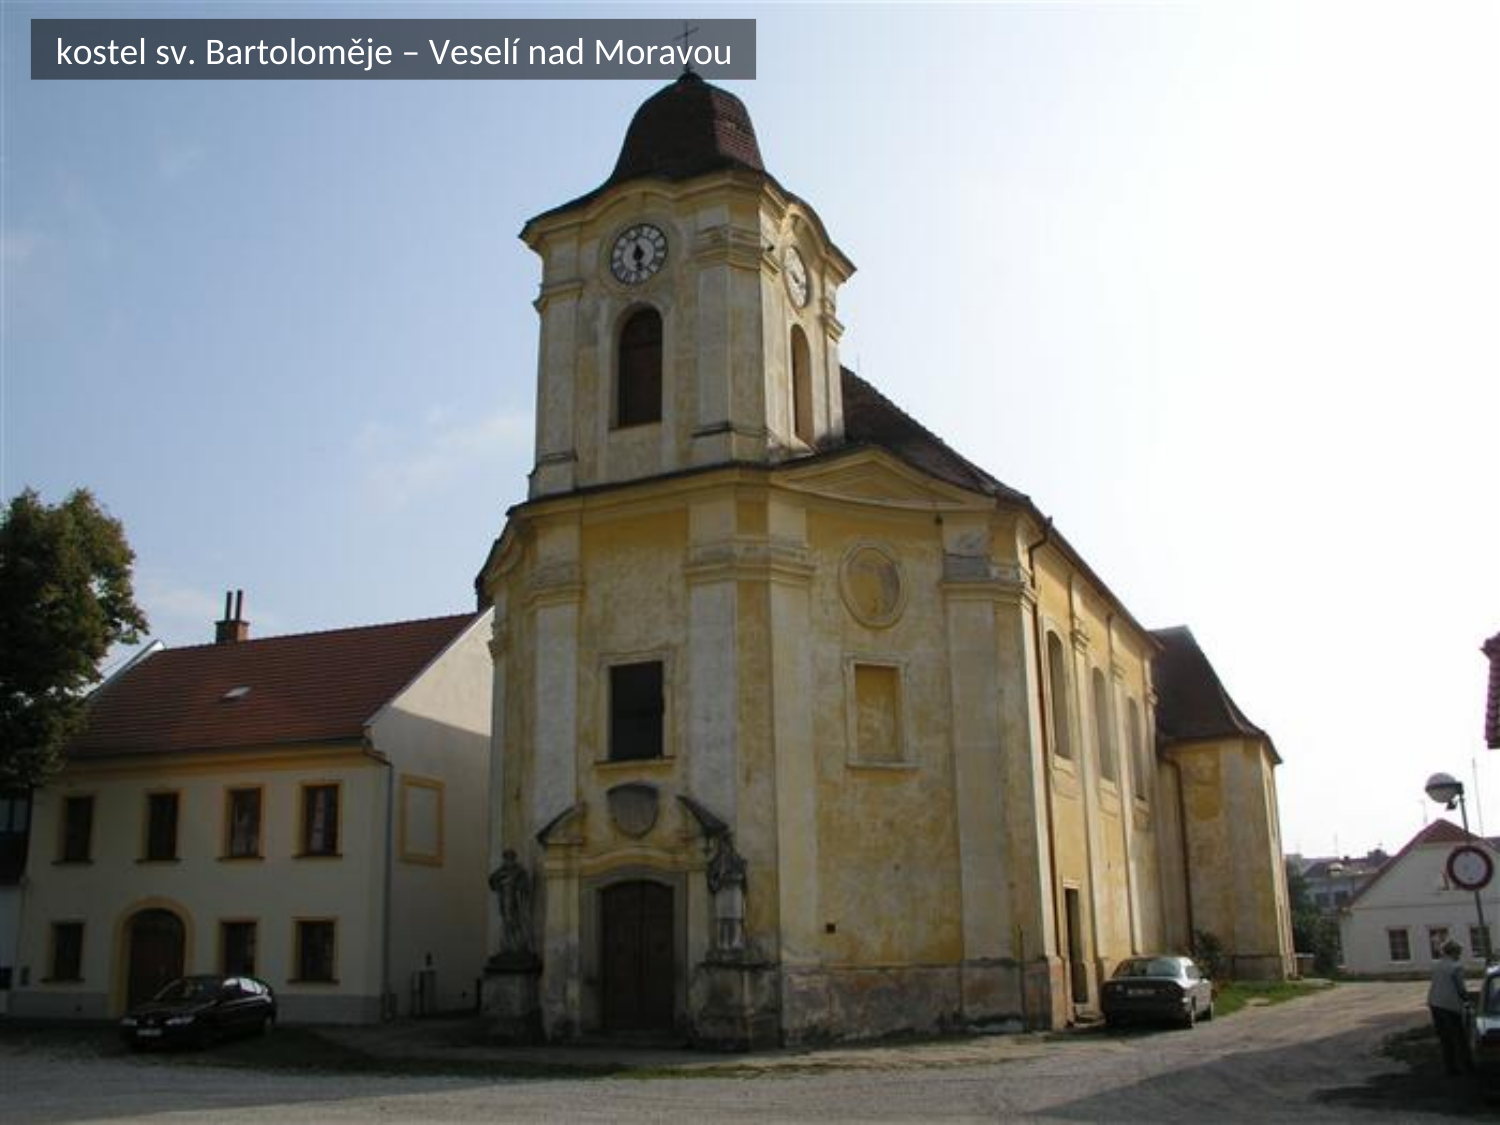

kostel sv. Bartoloměje – Veselí nad Moravou